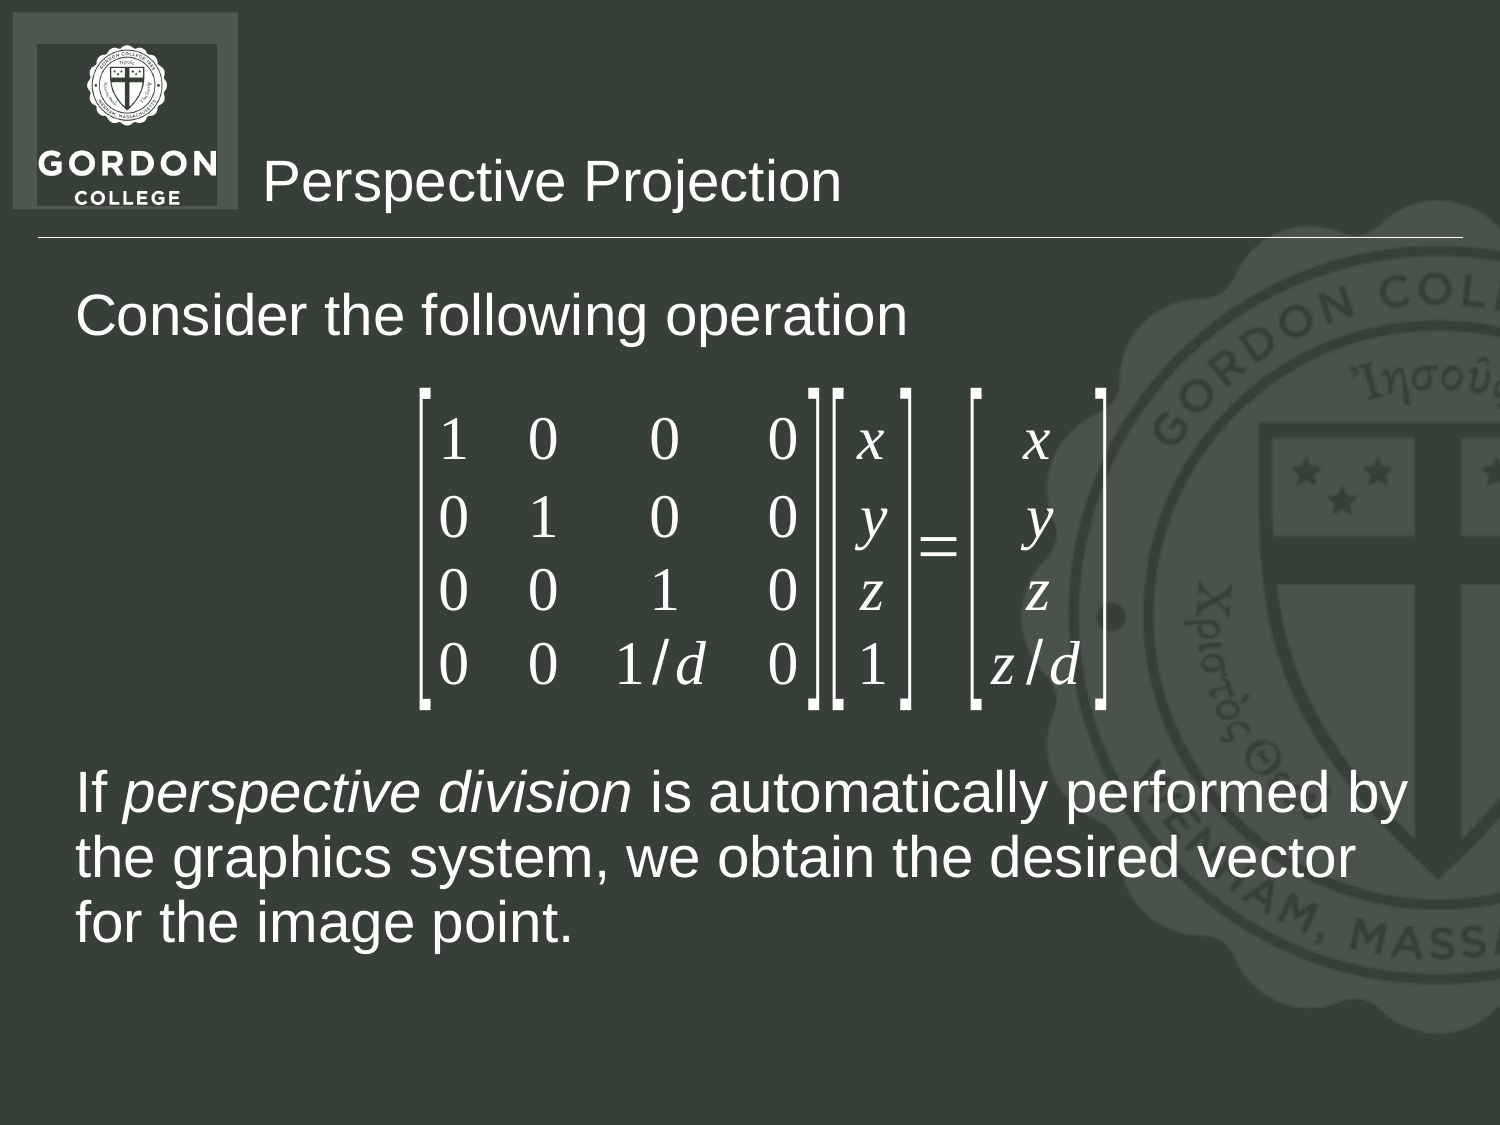

# Perspective Projection
Consider the following operation
If perspective division is automatically performed by the graphics system, we obtain the desired vector for the image point.